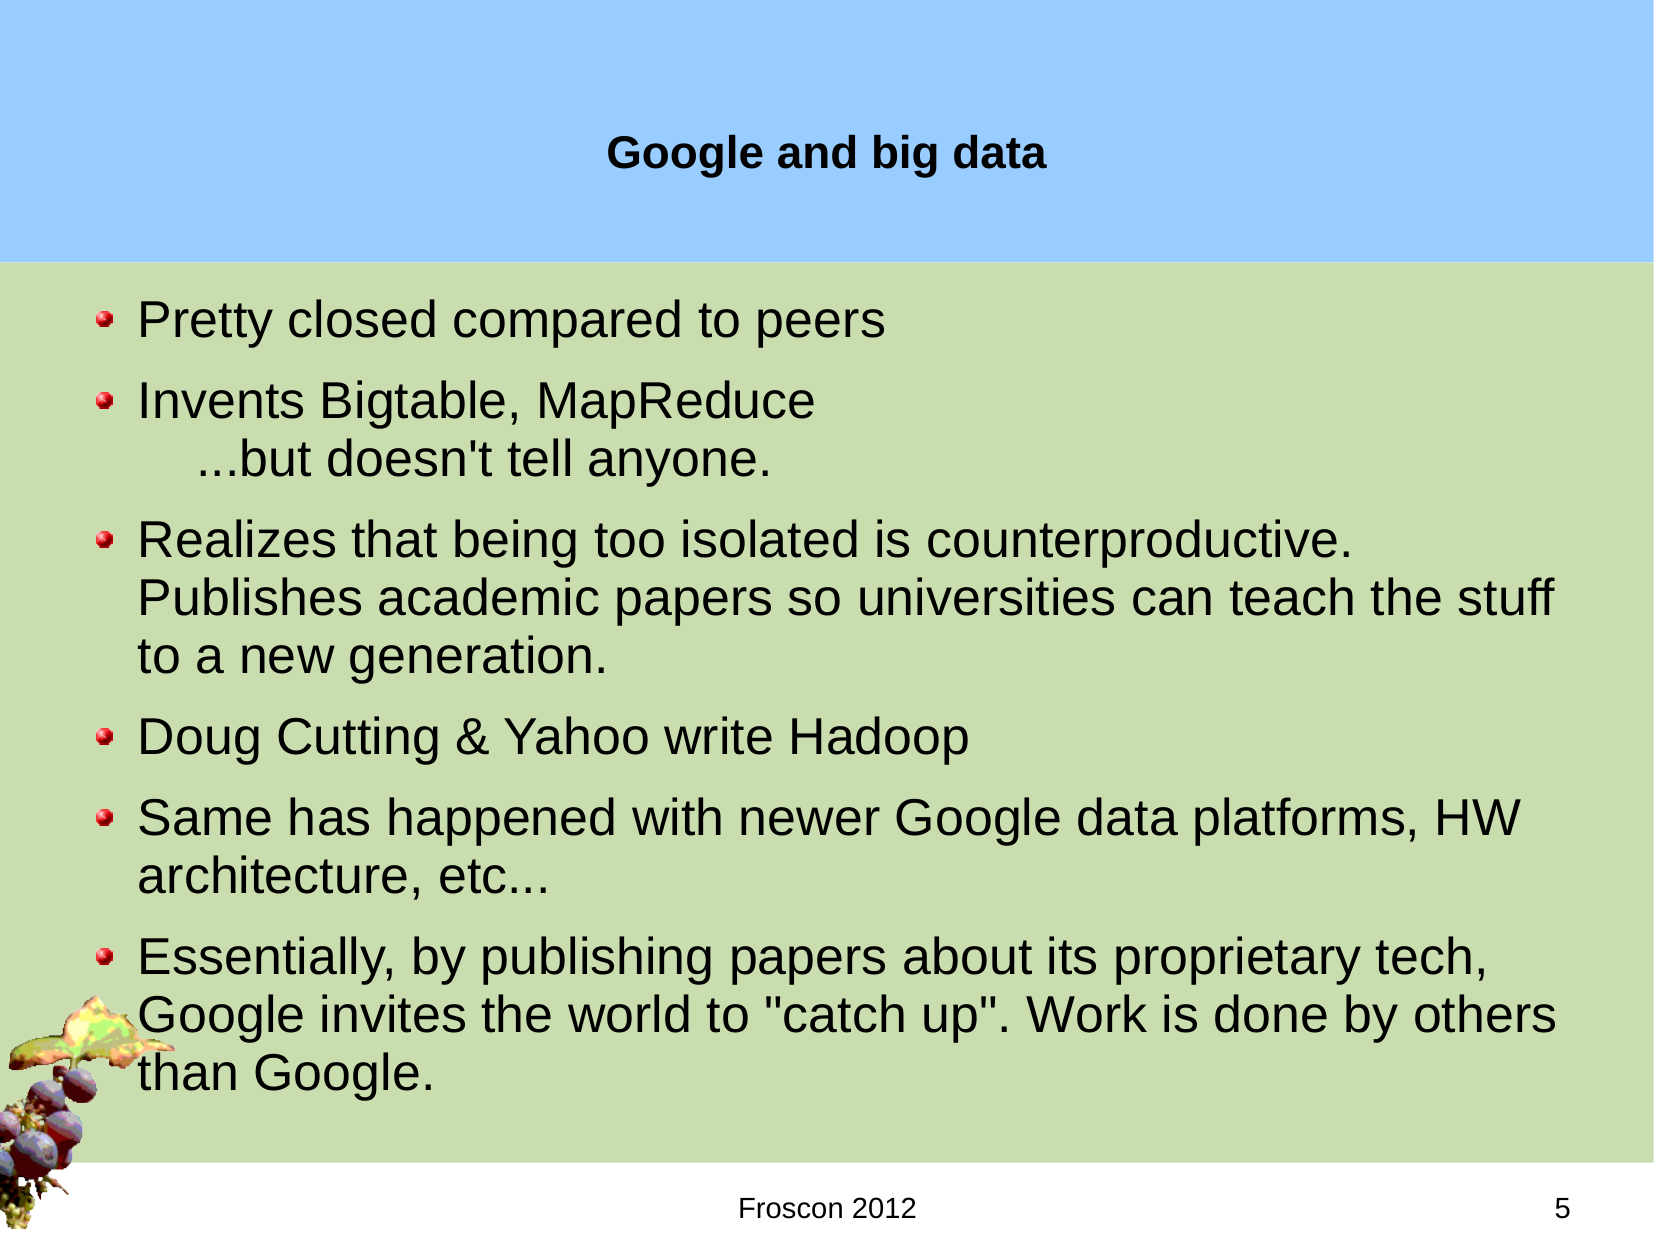

# Google and big data
Pretty closed compared to peers
Invents Bigtable, MapReduce
	...but doesn't tell anyone.
Realizes that being too isolated is counterproductive. Publishes academic papers so universities can teach the stuff to a new generation.
Doug Cutting & Yahoo write Hadoop
Same has happened with newer Google data platforms, HW architecture, etc...
Essentially, by publishing papers about its proprietary tech, Google invites the world to "catch up". Work is done by others than Google.
Froscon 2012
5